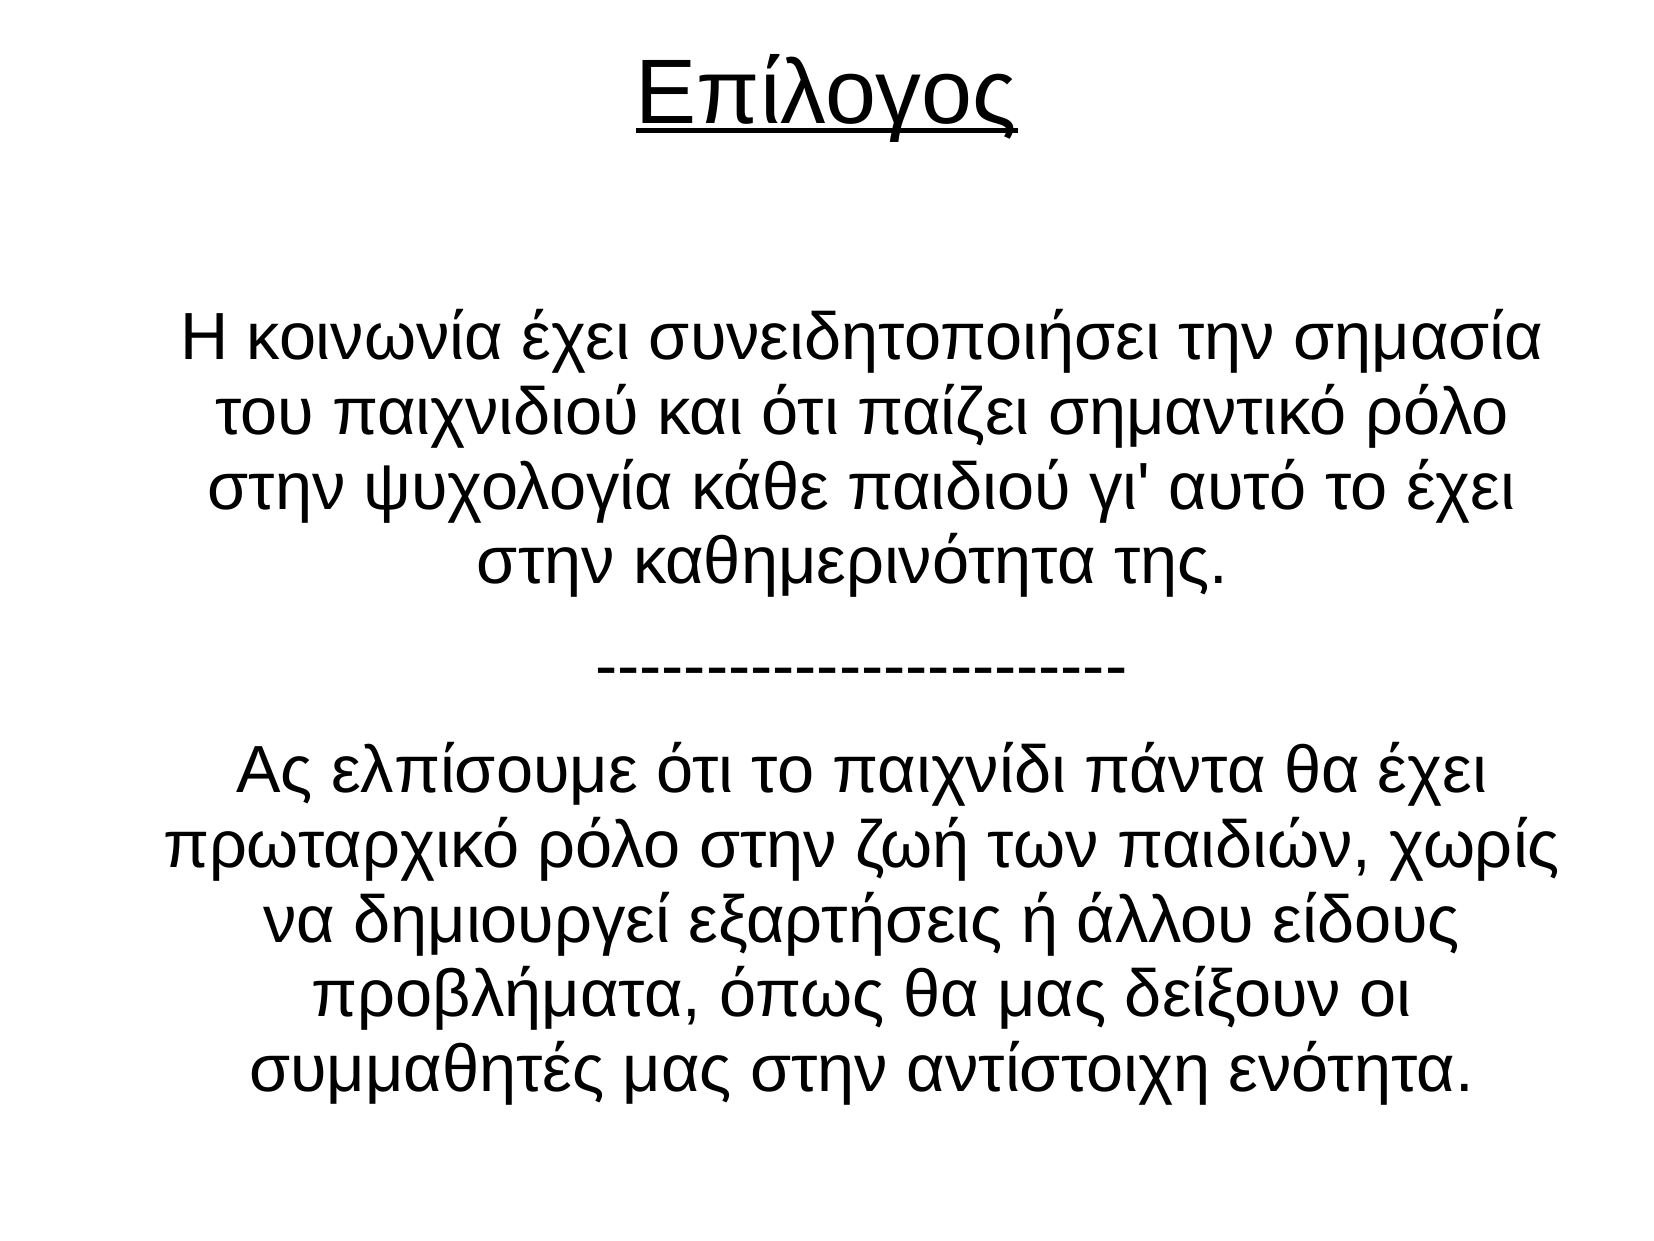

# Επίλογος
Η κοινωνία έχει συνειδητοποιήσει την σημασία του παιχνιδιού και ότι παίζει σημαντικό ρόλο στην ψυχολογία κάθε παιδιού γι' αυτό το έχει στην καθημερινότητα της.
------------------------
Ας ελπίσουμε ότι το παιχνίδι πάντα θα έχει πρωταρχικό ρόλο στην ζωή των παιδιών, χωρίς να δημιουργεί εξαρτήσεις ή άλλου είδους προβλήματα, όπως θα μας δείξουν οι συμμαθητές μας στην αντίστοιχη ενότητα.